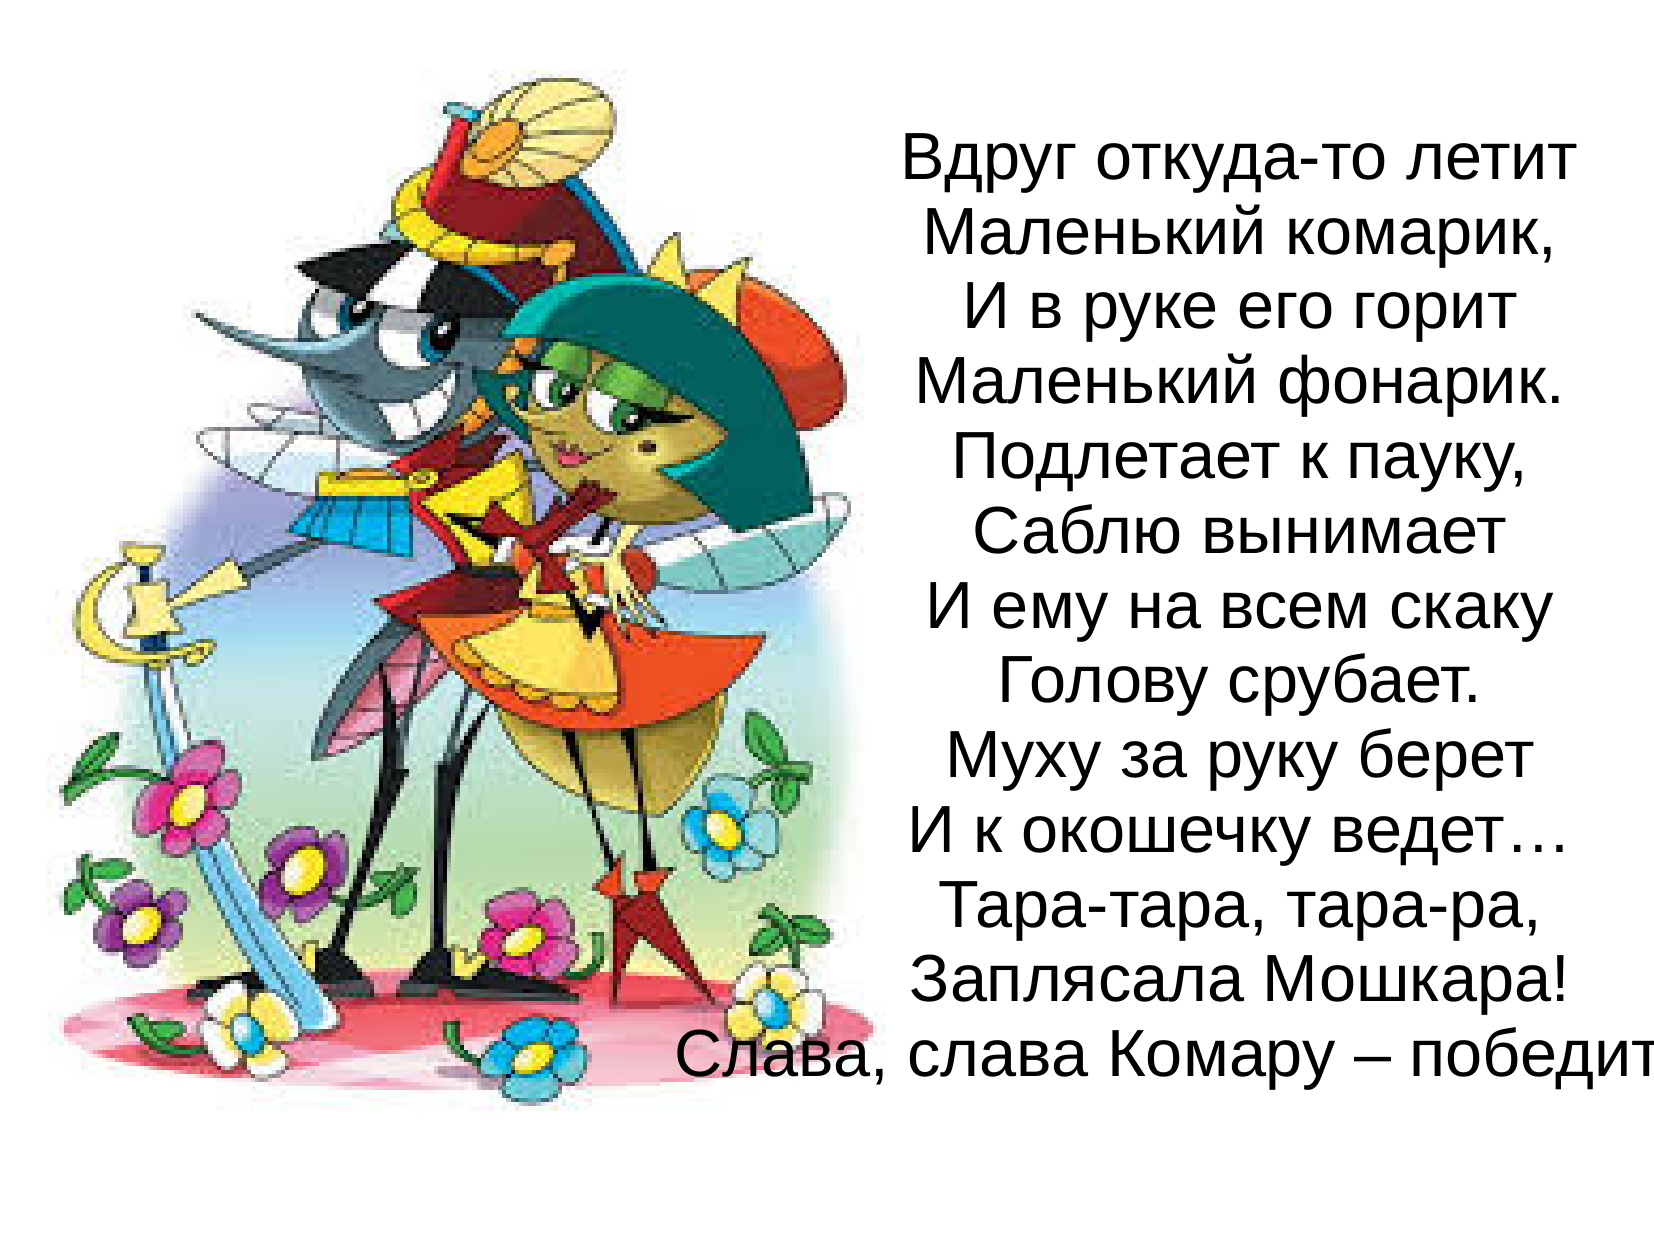

# Вдруг откуда-то летит Маленький комарик, И в руке его горит Маленький фонарик. Подлетает к пауку, Саблю вынимает И ему на всем скаку Голову срубает. Муху за руку берет И к окошечку ведет… Тара-тара, тара-ра, Заплясала Мошкара! Слава, слава Комару – победителю!